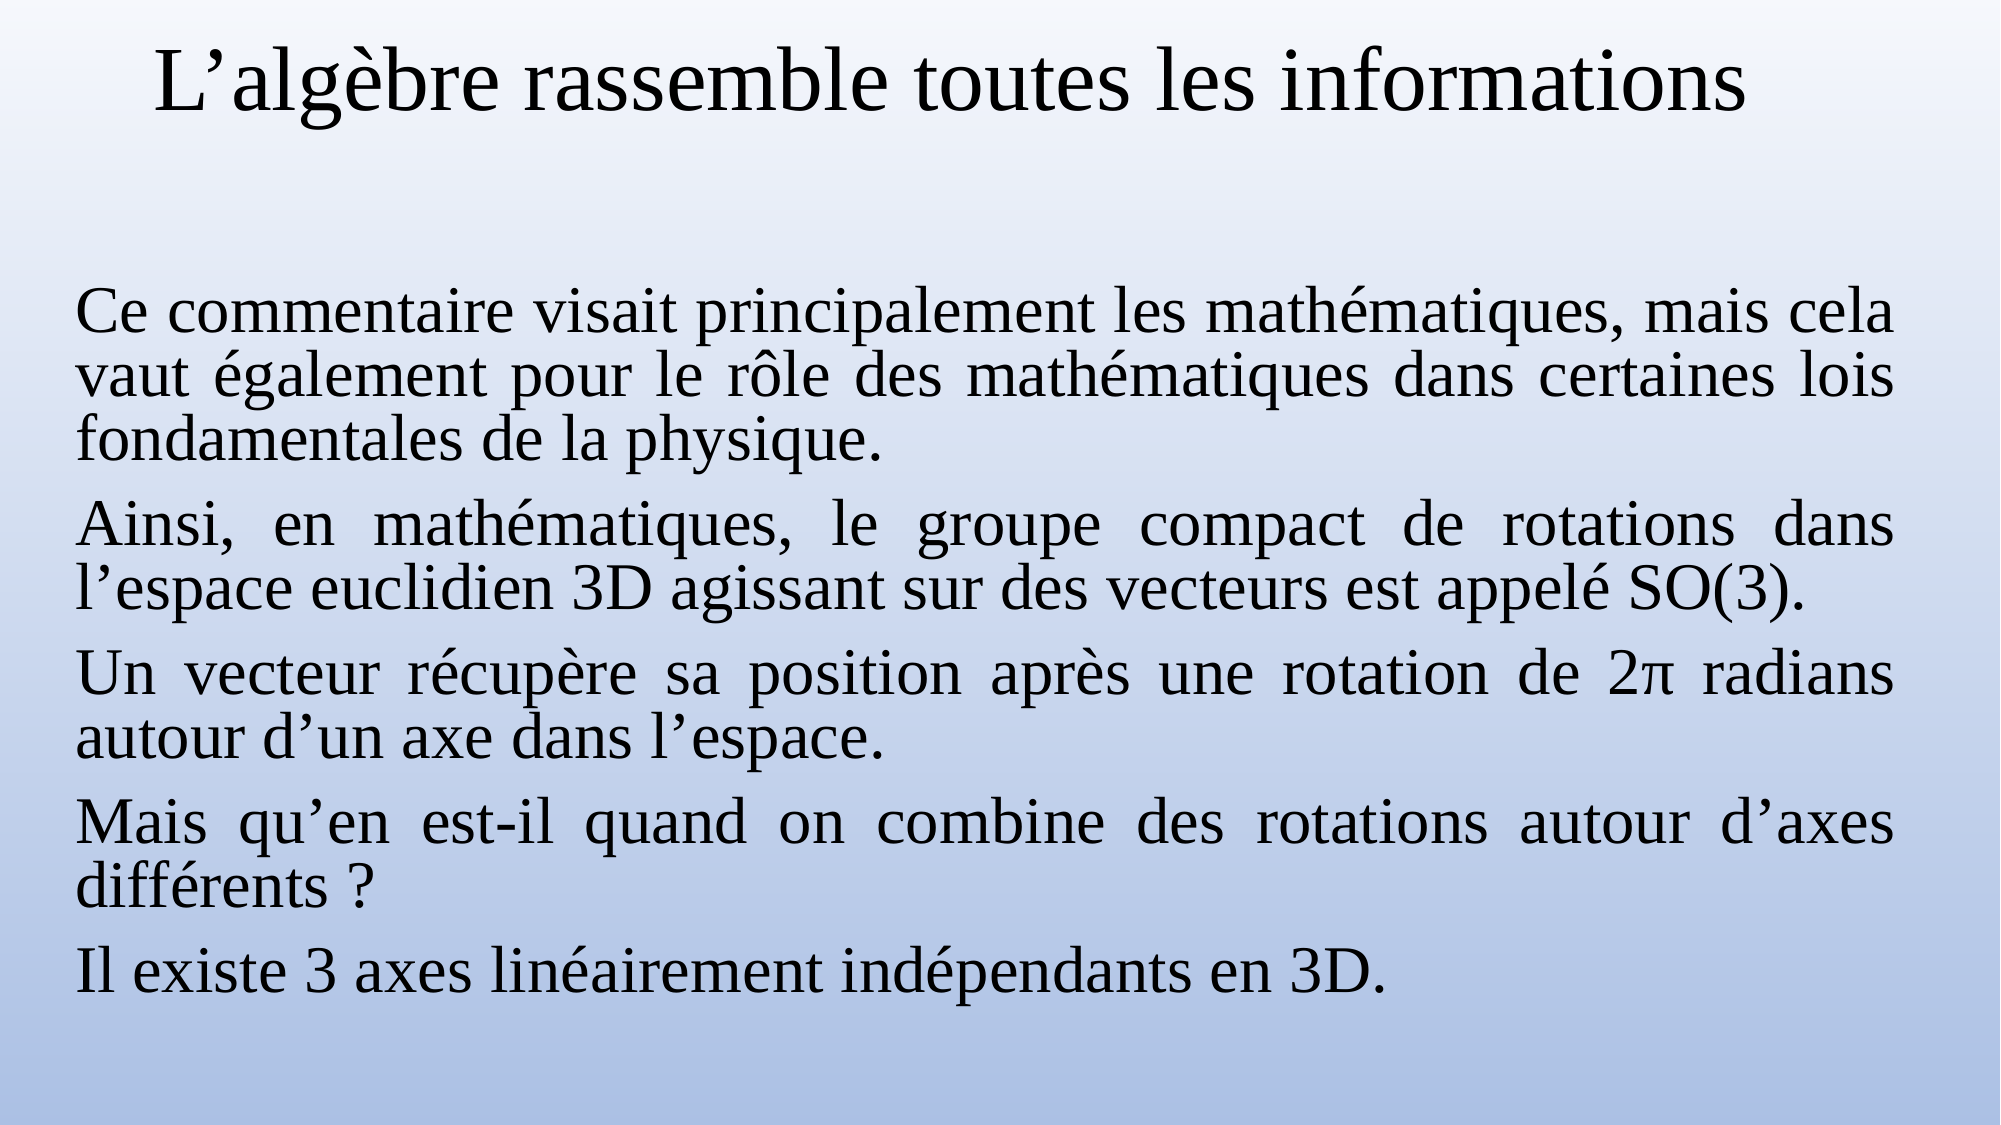

# L’algèbre rassemble toutes les informations
Ce commentaire visait principalement les mathématiques, mais cela vaut également pour le rôle des mathématiques dans certaines lois fondamentales de la physique.
Ainsi, en mathématiques, le groupe compact de rotations dans l’espace euclidien 3D agissant sur des vecteurs est appelé SO(3).
Un vecteur récupère sa position après une rotation de 2π radians autour d’un axe dans l’espace.
Mais qu’en est-il quand on combine des rotations autour d’axes différents ?
Il existe 3 axes linéairement indépendants en 3D.